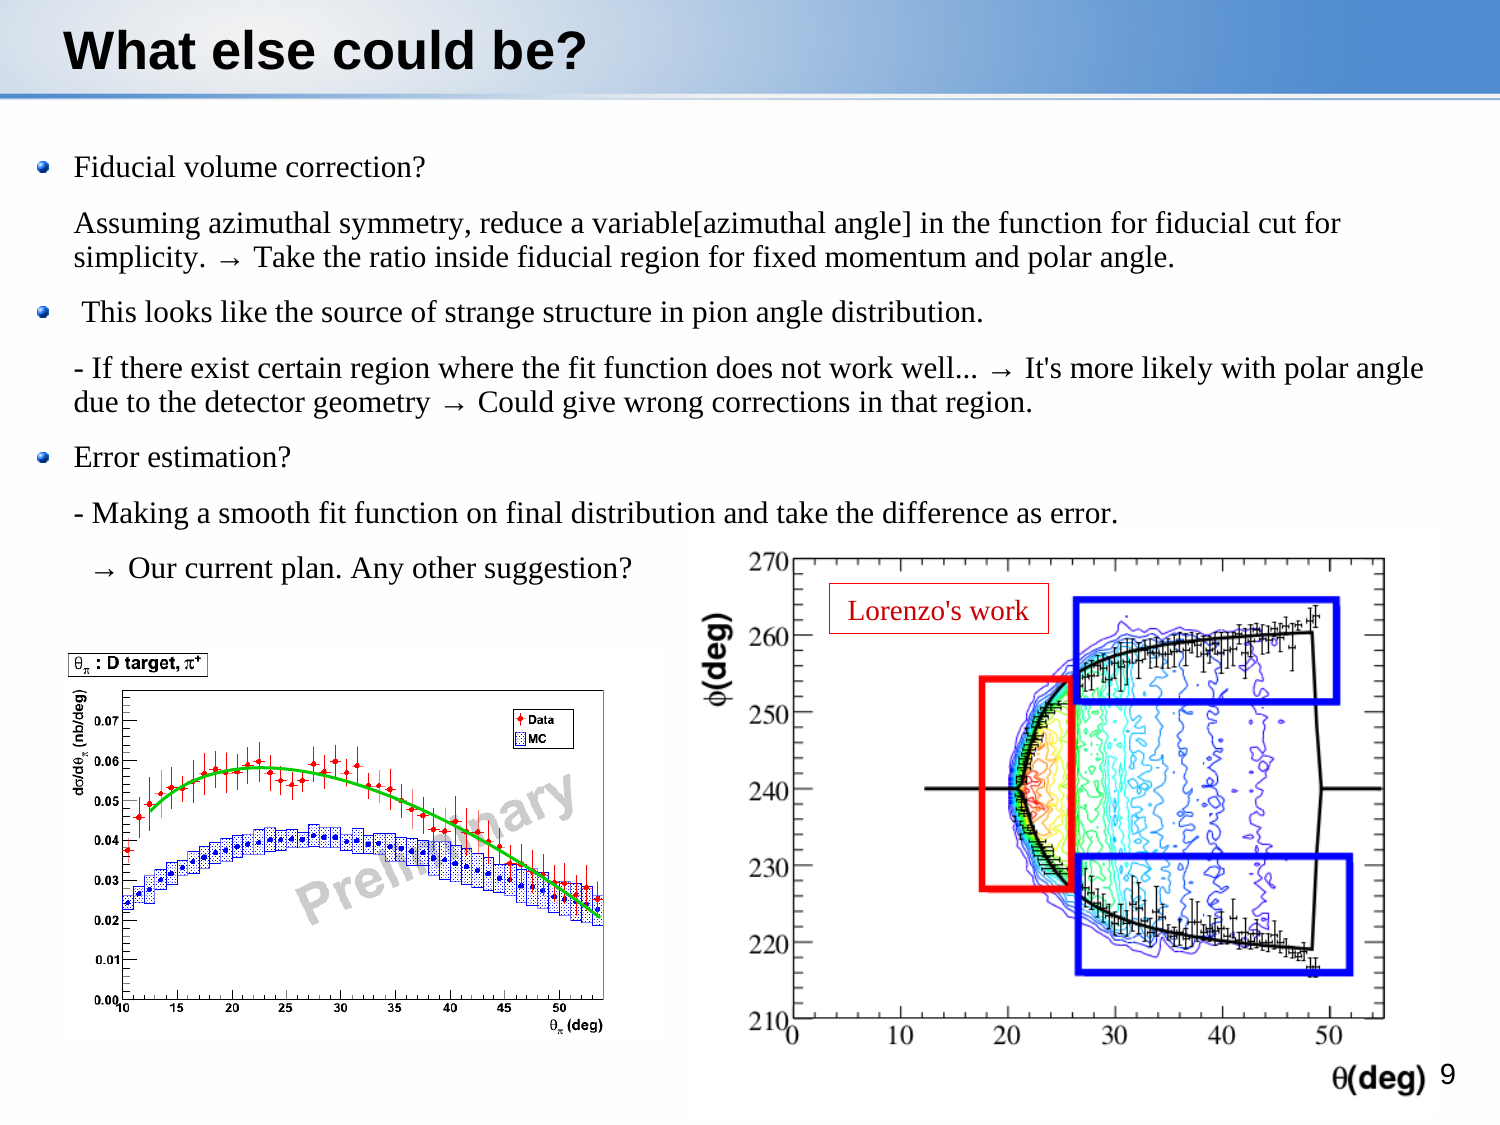

# What else could be?
Fiducial volume correction?
Assuming azimuthal symmetry, reduce a variable[azimuthal angle] in the function for fiducial cut for simplicity. → Take the ratio inside fiducial region for fixed momentum and polar angle.
 This looks like the source of strange structure in pion angle distribution.
- If there exist certain region where the fit function does not work well... → It's more likely with polar angle due to the detector geometry → Could give wrong corrections in that region.
Error estimation?
- Making a smooth fit function on final distribution and take the difference as error.
 → Our current plan. Any other suggestion?
Lorenzo's work